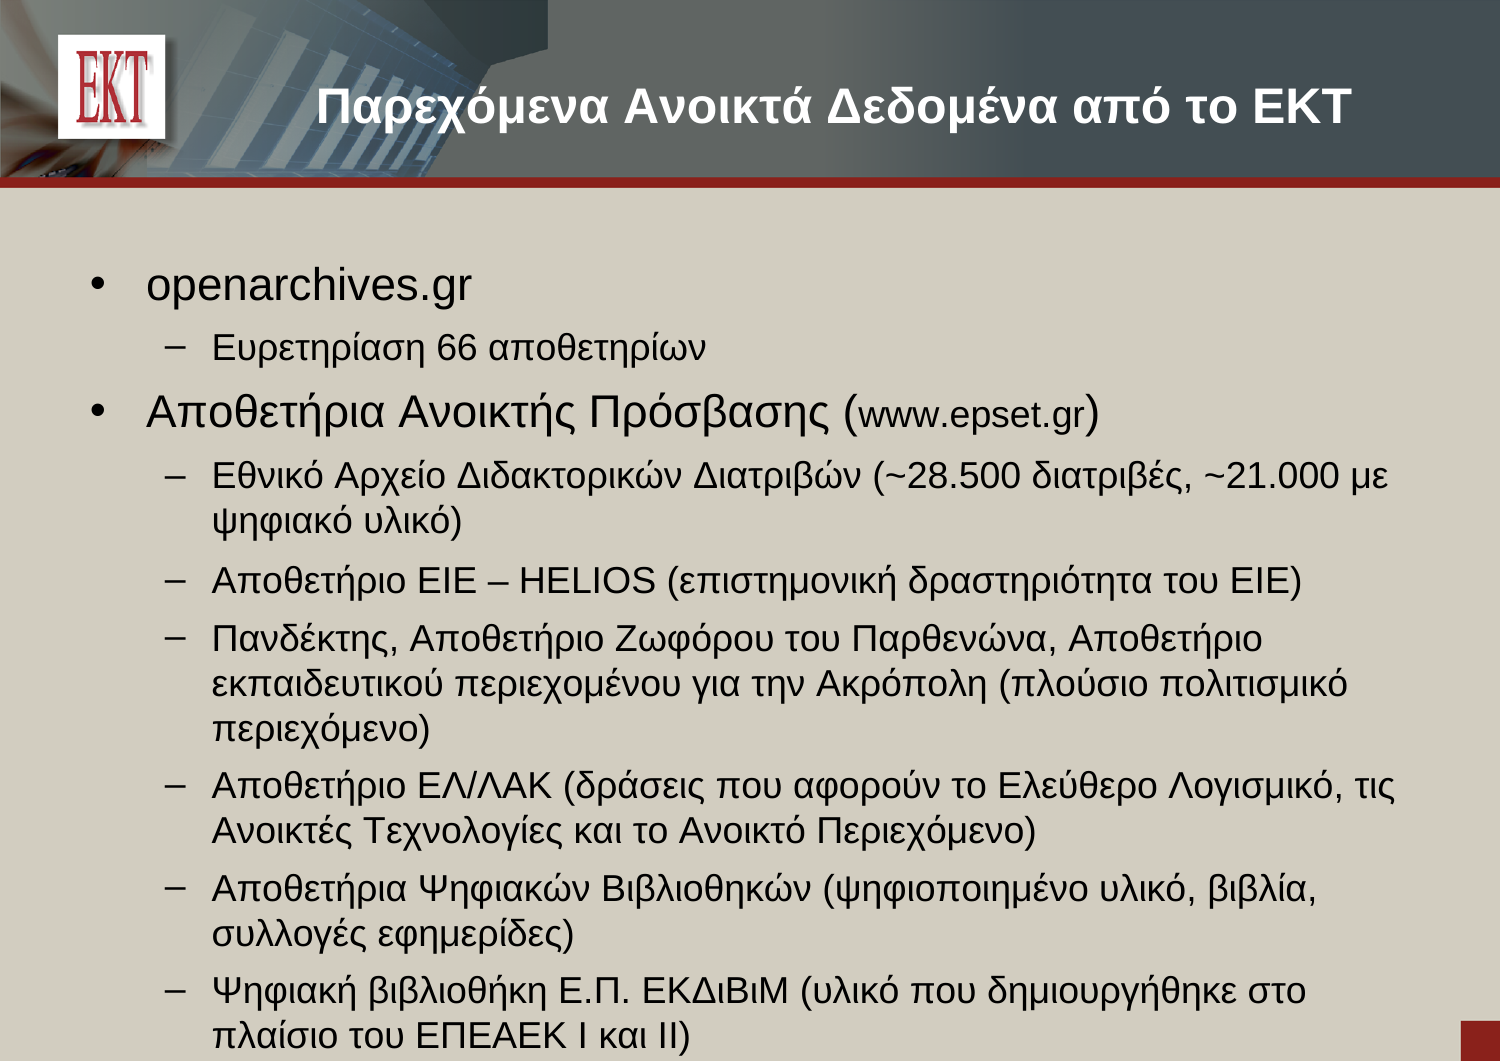

# Παρεχόμενα Ανοικτά Δεδομένα από το EKT
openarchives.gr
Ευρετηρίαση 66 αποθετηρίων
Αποθετήρια Ανοικτής Πρόσβασης (www.epset.gr)
Εθνικό Αρχείο Διδακτορικών Διατριβών (~28.500 διατριβές, ~21.000 με ψηφιακό υλικό)
Αποθετήριο ΕΙΕ – HELIOS (επιστημονική δραστηριότητα του ΕΙΕ)
Πανδέκτης, Αποθετήριο Ζωφόρου του Παρθενώνα, Αποθετήριο εκπαιδευτικού περιεχομένου για την Ακρόπολη (πλούσιο πολιτισμικό περιεχόμενο)
Αποθετήριο ΕΛ/ΛΑΚ (δράσεις που αφορούν το Ελεύθερο Λογισμικό, τις Ανοικτές Τεχνολογίες και το Ανοικτό Περιεχόμενο)
Αποθετήρια Ψηφιακών Βιβλιοθηκών (ψηφιοποιημένο υλικό, βιβλία, συλλογές εφημερίδες)
Ψηφιακή βιβλιοθήκη Ε.Π. ΕΚΔιΒιΜ (υλικό που δημιουργήθηκε στο πλαίσιο του ΕΠΕΑΕΚ Ι και ΙΙ)